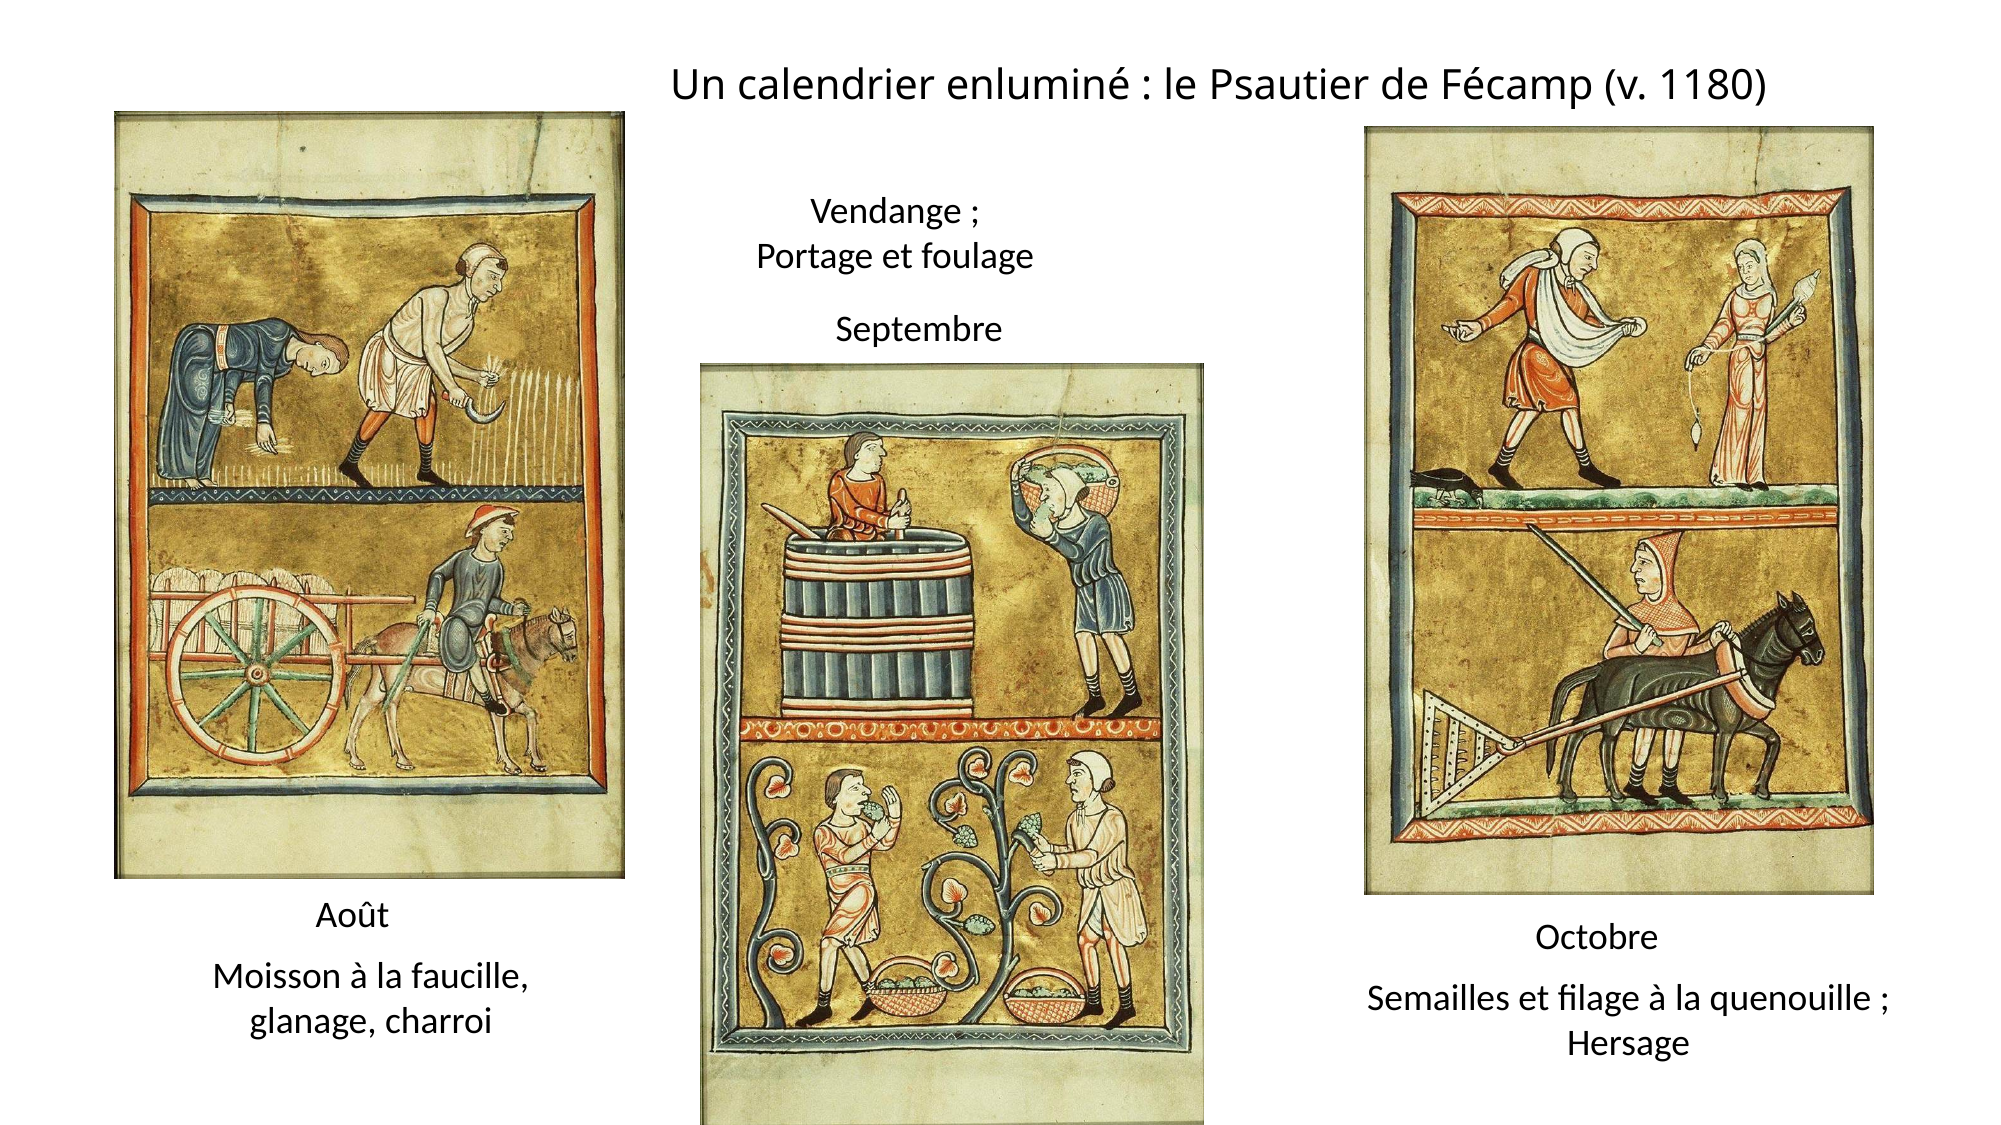

Un calendrier enluminé : le Psautier de Fécamp (v. 1180)
Vendange ;
Portage et foulage
Septembre
Août
Octobre
Moisson à la faucille, glanage, charroi
Semailles et filage à la quenouille ;
Hersage